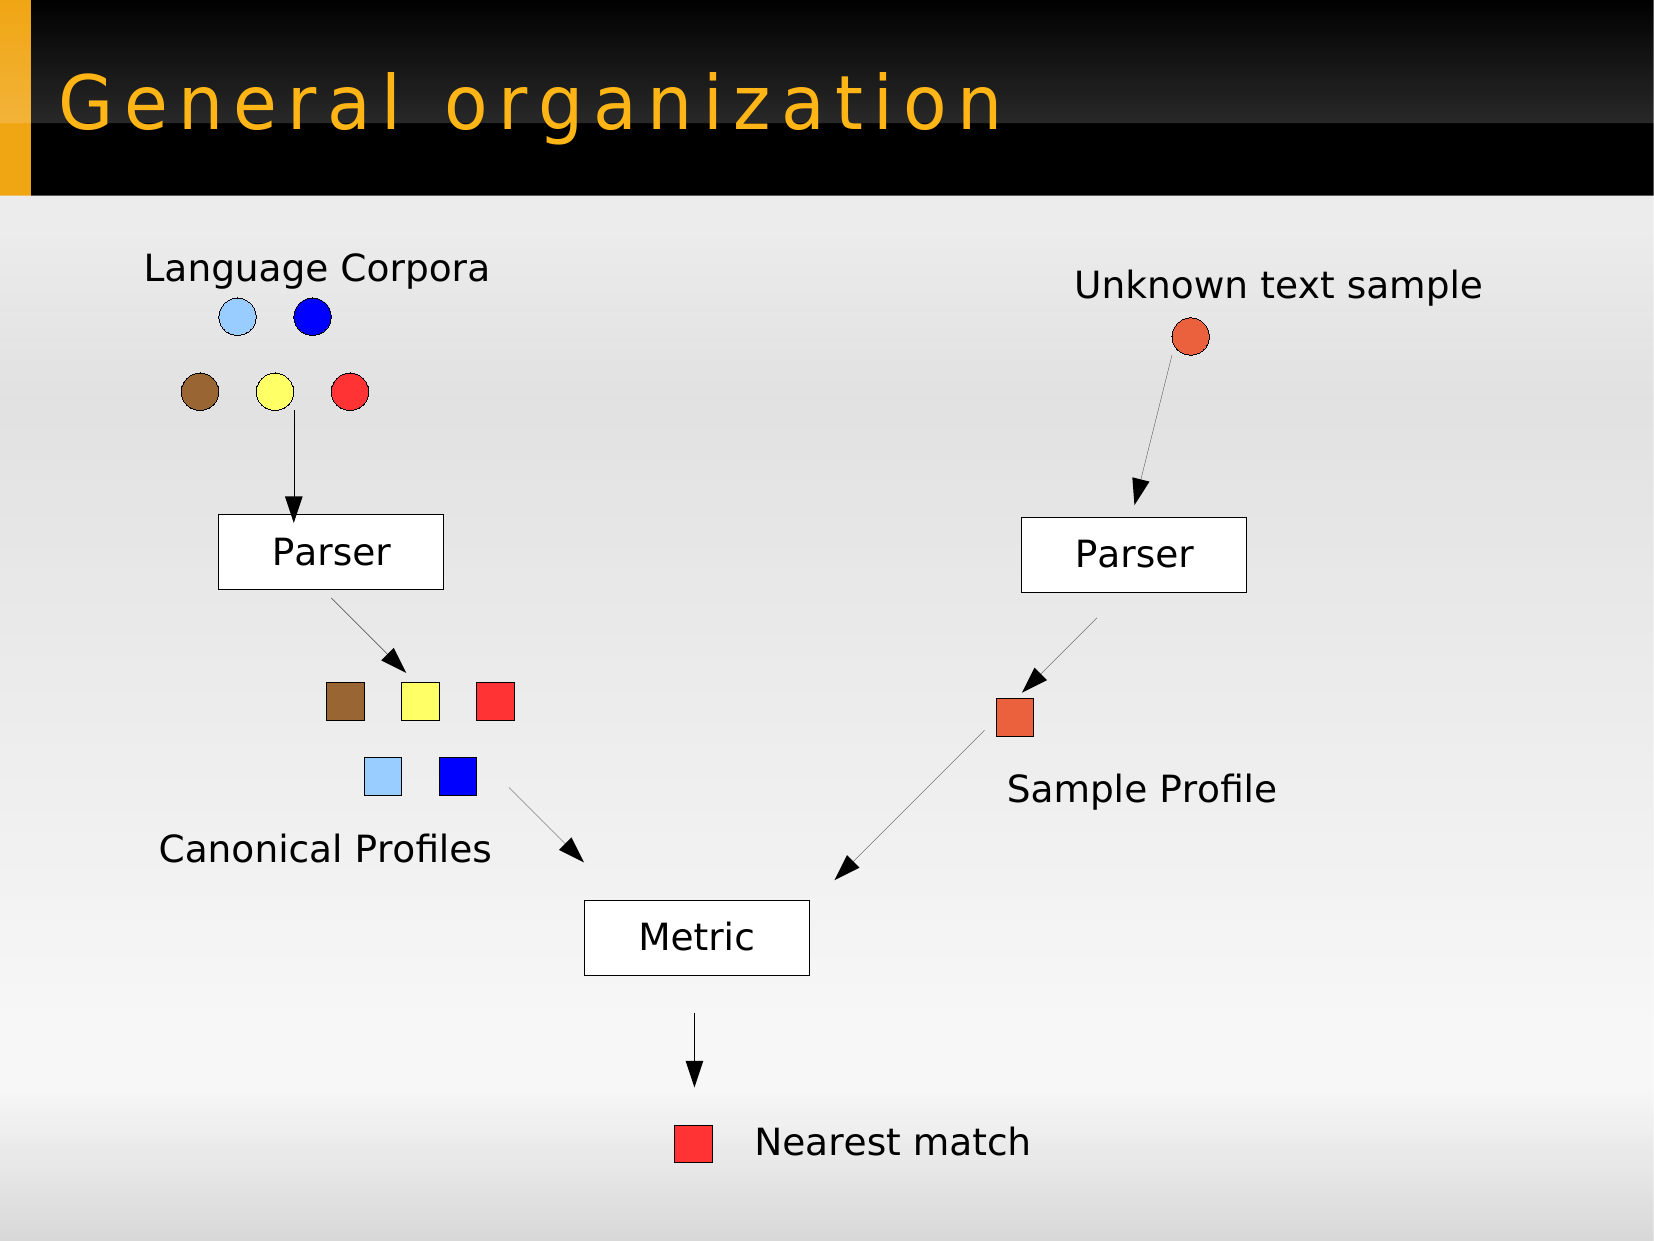

# General organization
Language Corpora
Unknown text sample
Parser
Parser
Sample Profile
Canonical Profiles
Metric
Nearest match